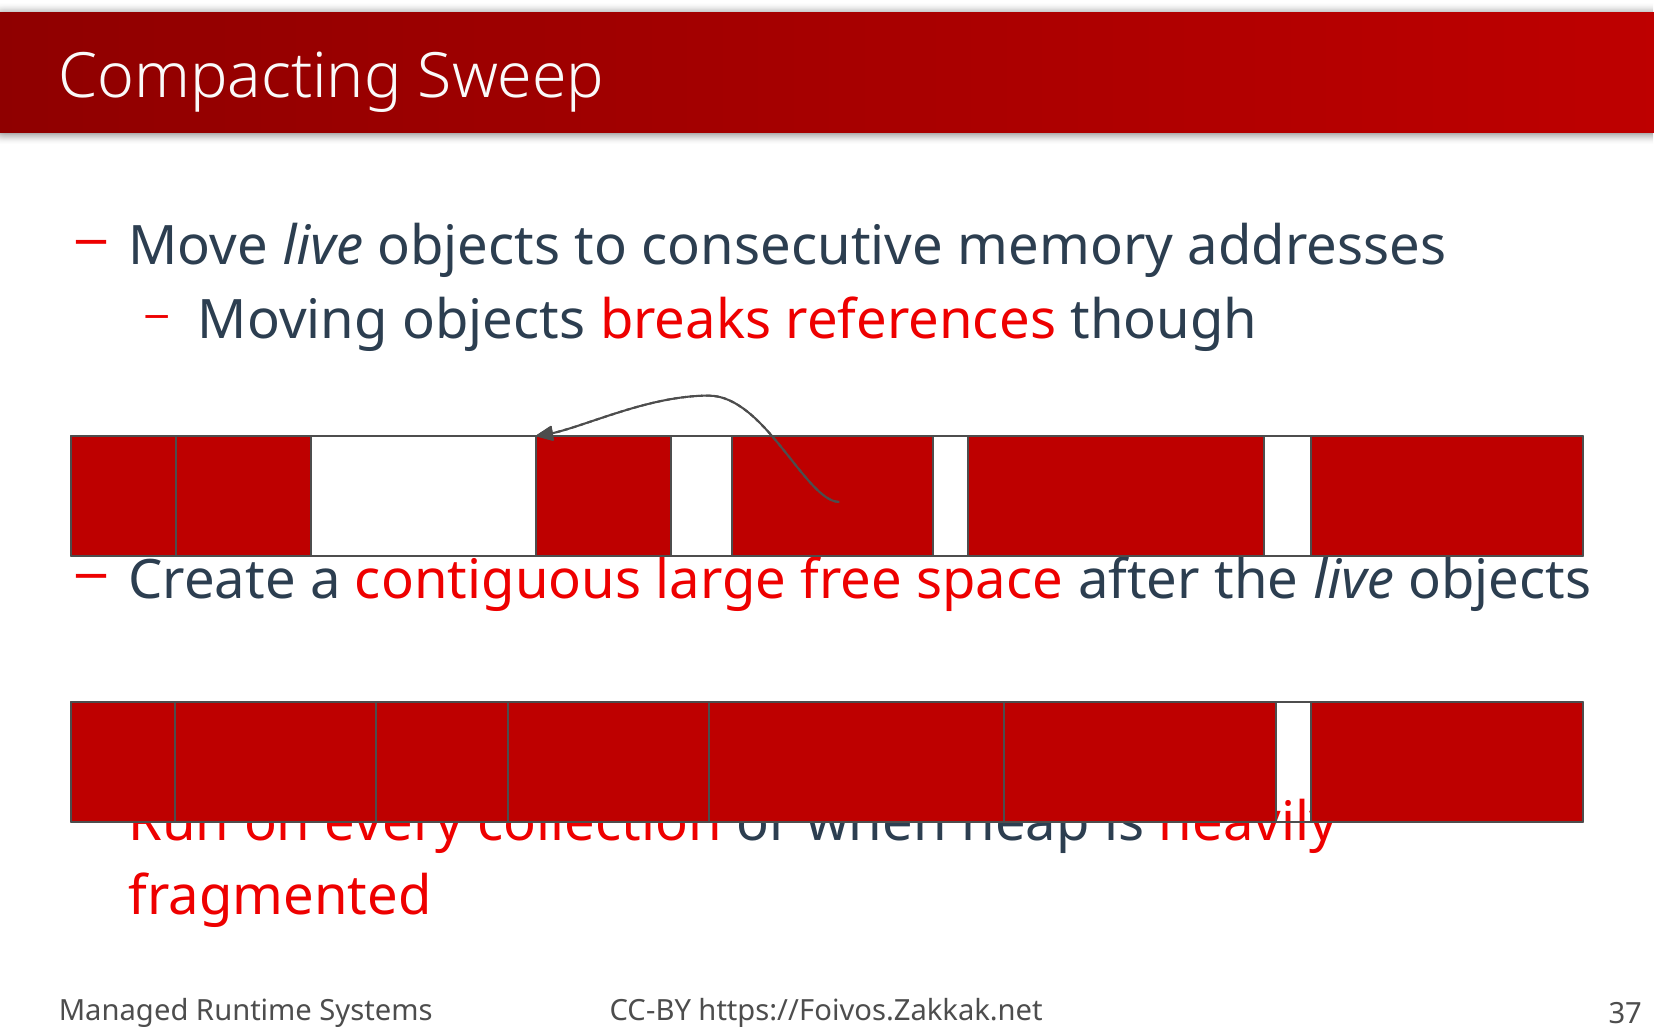

# Compacting Sweep
Move live objects to consecutive memory addresses
Moving objects breaks references though
Create a contiguous large free space after the live objects
Run on every collection or when heap is heavily fragmented
Managed Runtime Systems
CC-BY https://Foivos.Zakkak.net
37